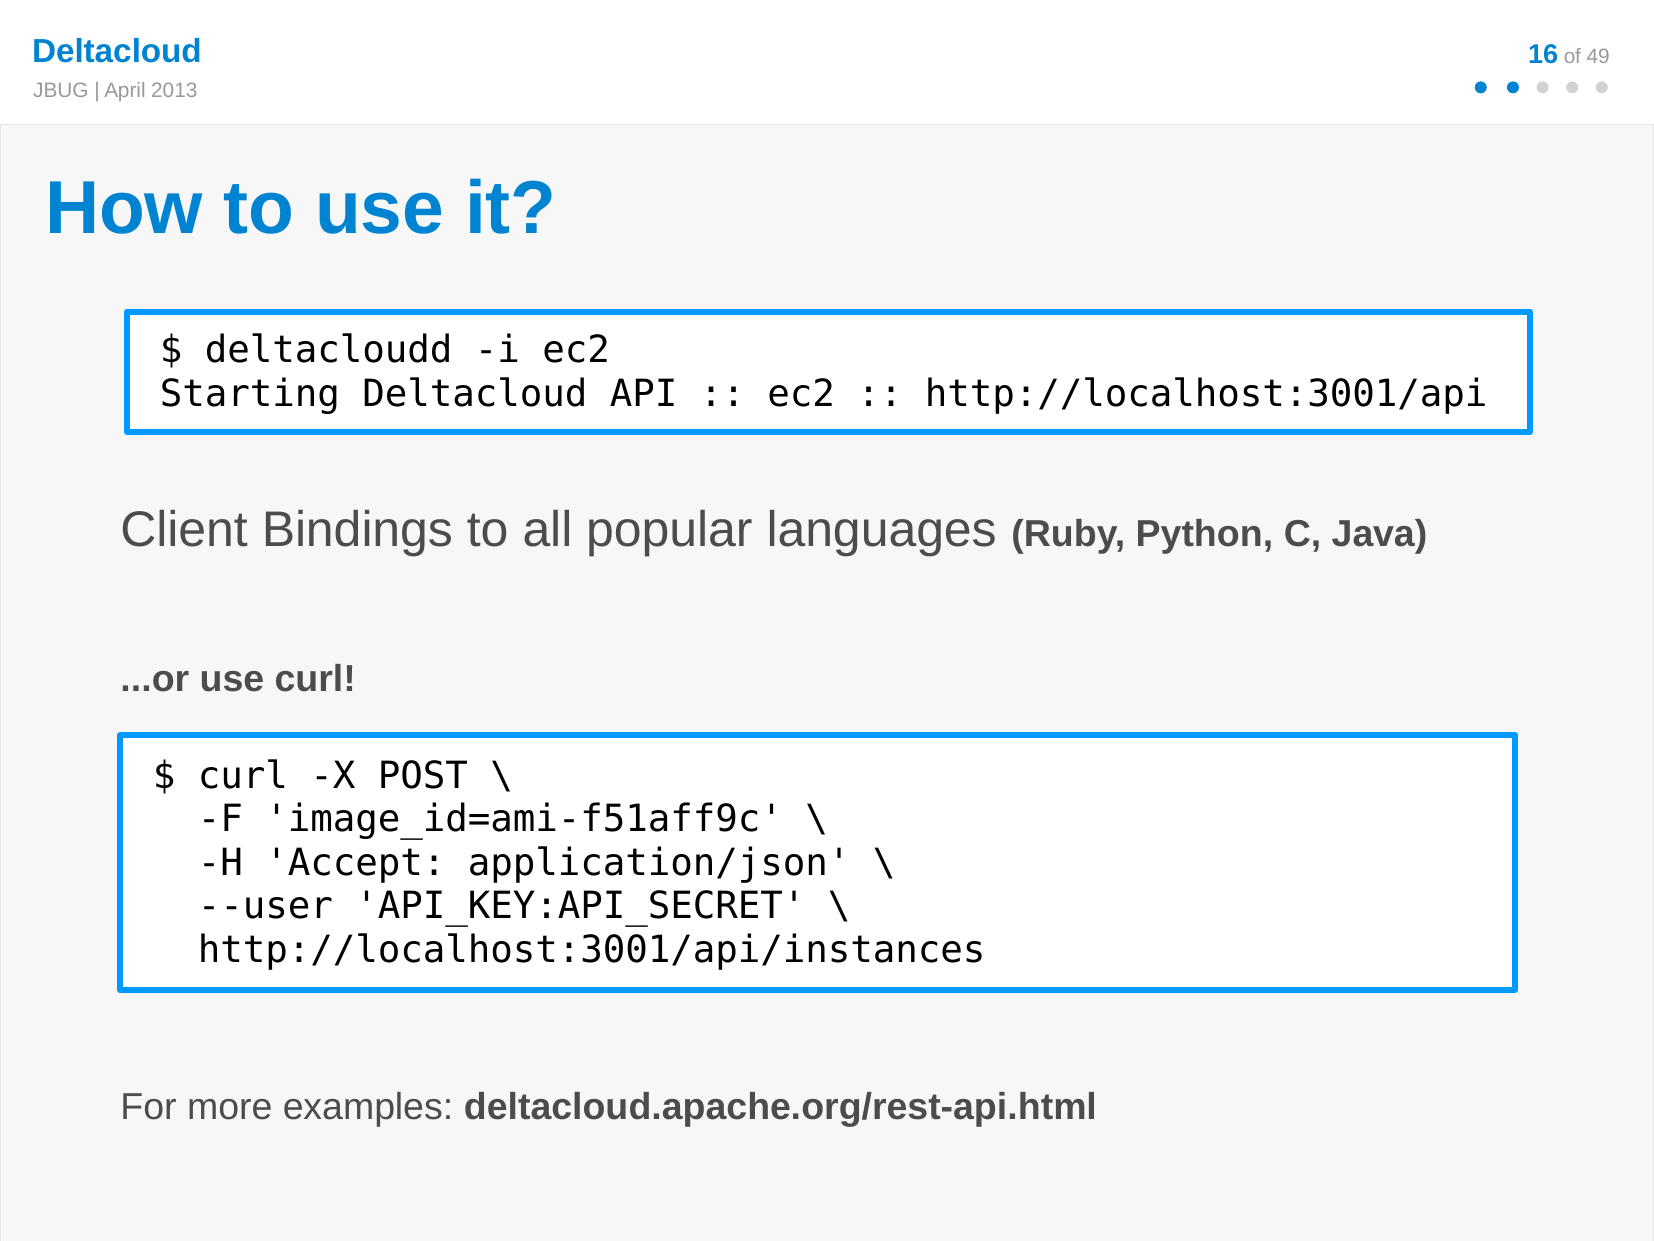

 of 49
Deltacloud
JBUG | April 2013
# How to use it?
Client Bindings to all popular languages (Ruby, Python, C, Java)
...or use curl!
For more examples: deltacloud.apache.org/rest-api.html
$ deltacloudd -i ec2
Starting Deltacloud API :: ec2 :: http://localhost:3001/api
$ curl -X POST \
 -F 'image_id=ami-f51aff9c' \
 -H 'Accept: application/json' \
 --user 'API_KEY:API_SECRET' \
 http://localhost:3001/api/instances